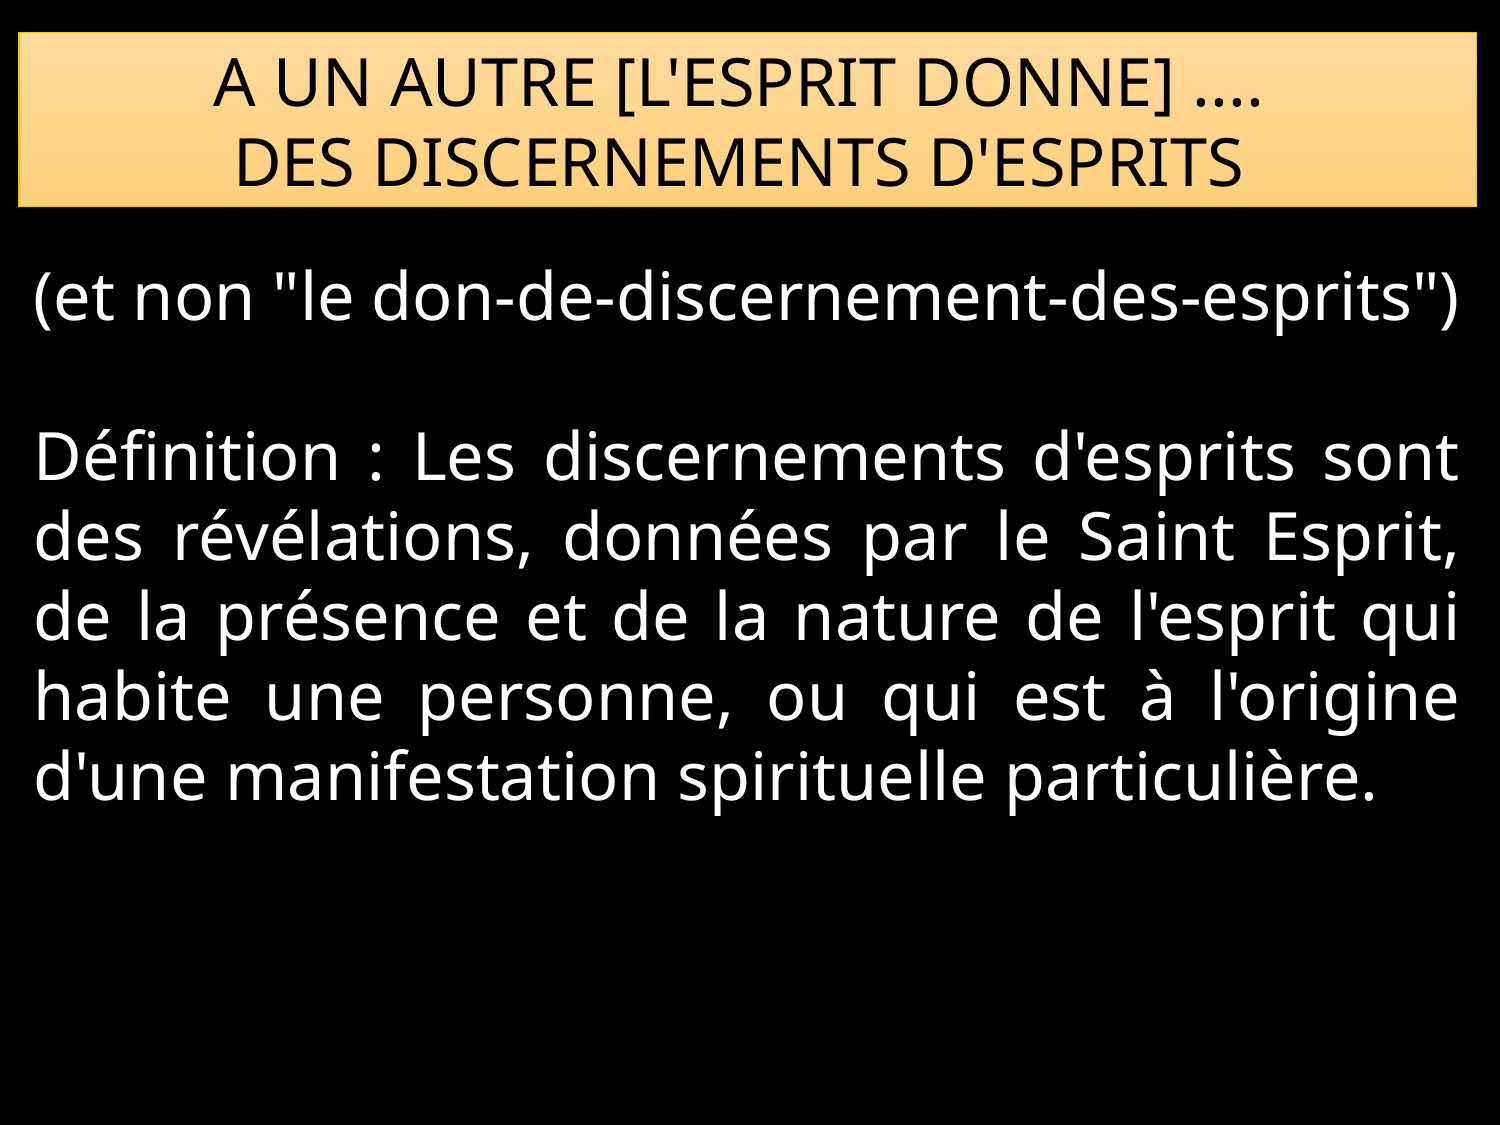

A UN AUTRE [L'ESPRIT DONNE] ....
DES DISCERNEMENTS D'ESPRITS
(et non "le don-de-discernement-des-esprits")
Définition : Les discernements d'esprits sont des révélations, données par le Saint Esprit, de la présence et de la nature de l'esprit qui habite une personne, ou qui est à l'origine d'une manifestation spirituelle particulière.